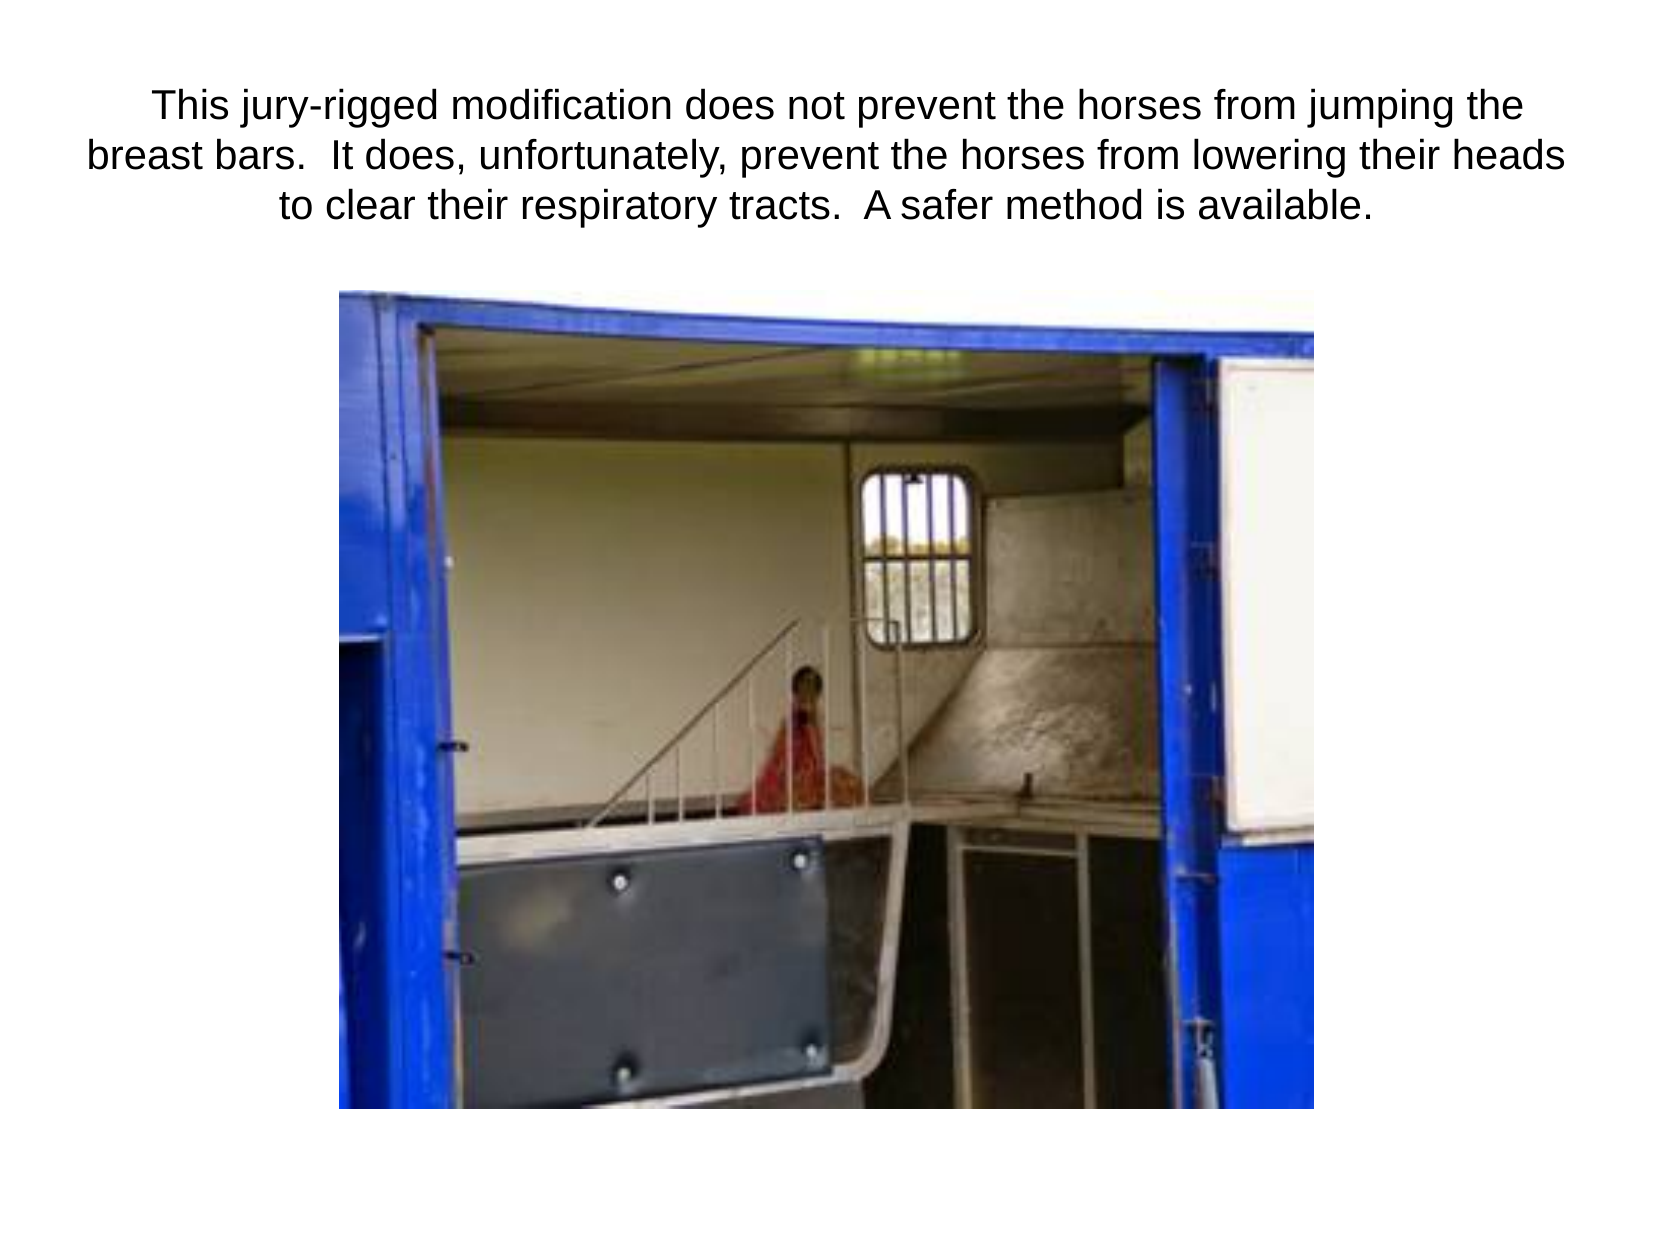

# This jury-rigged modification does not prevent the horses from jumping the breast bars. It does, unfortunately, prevent the horses from lowering their heads to clear their respiratory tracts. A safer method is available.